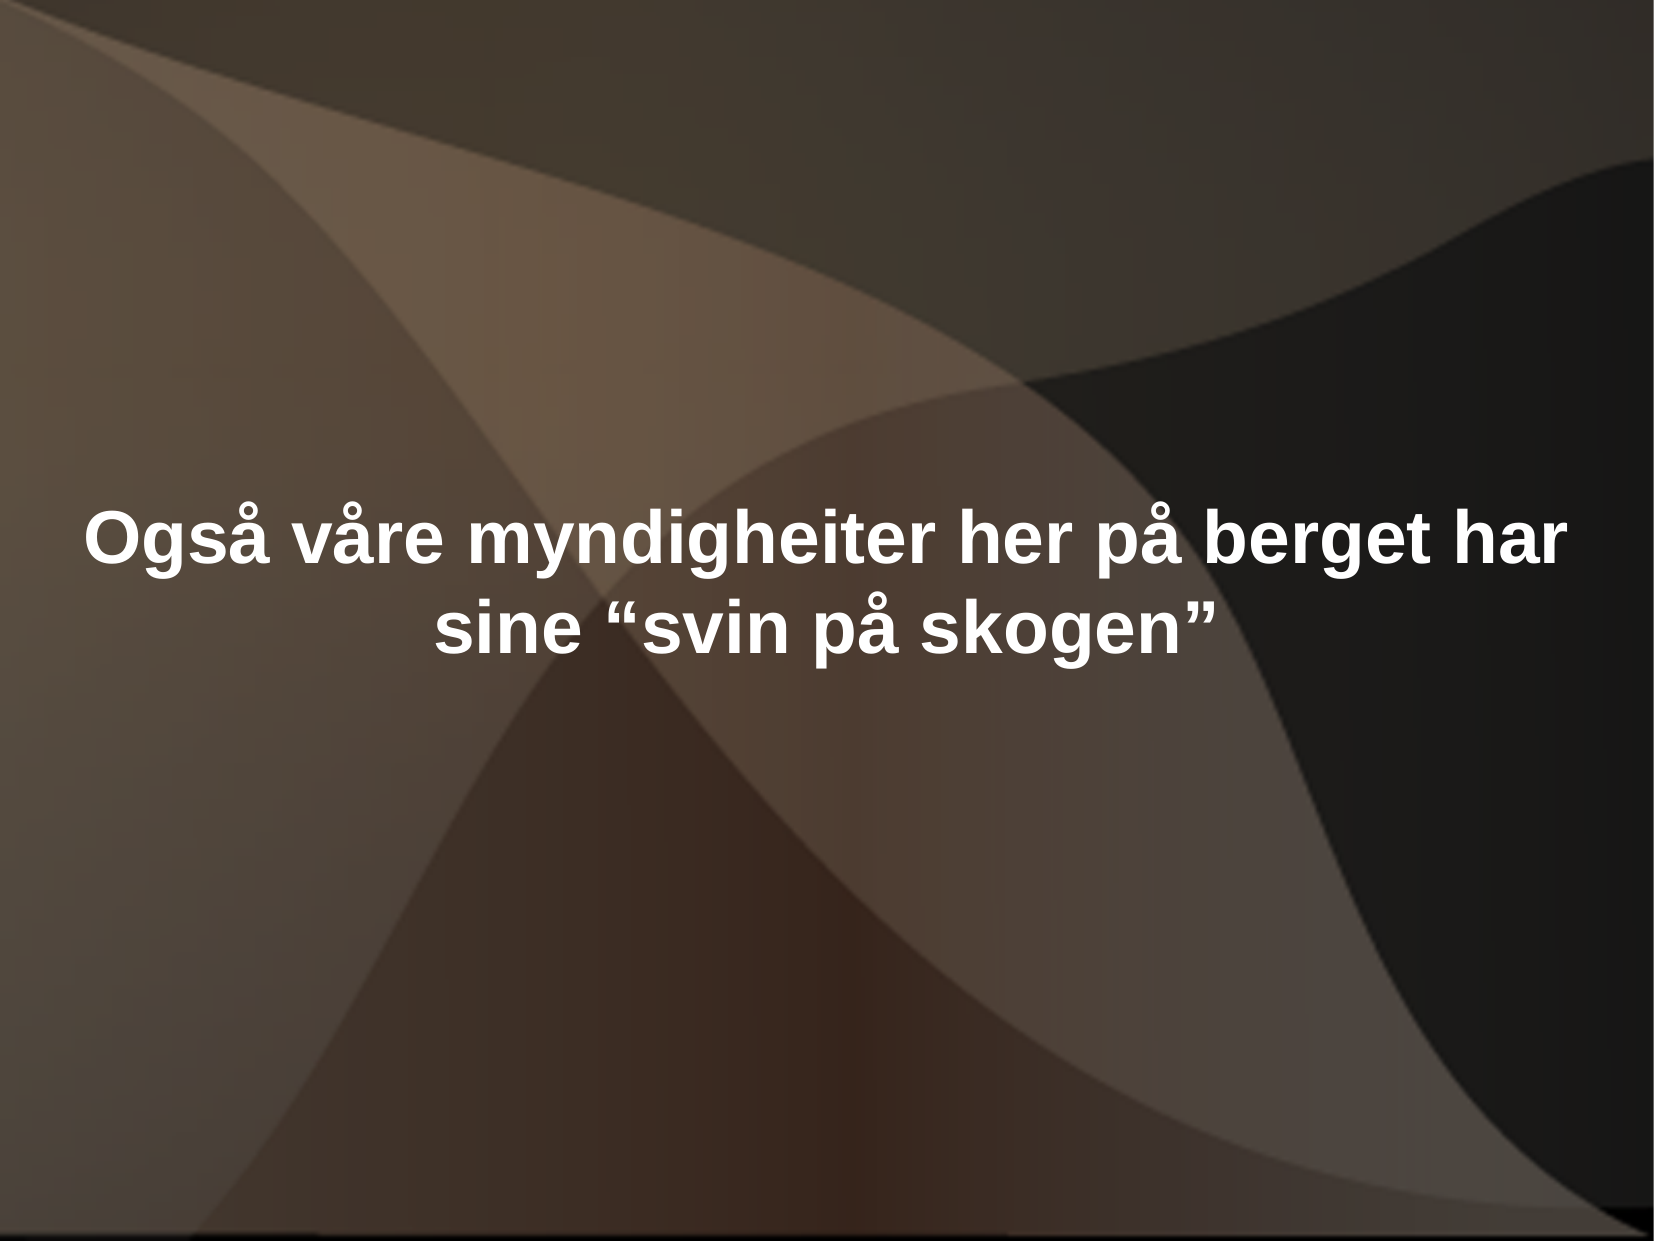

# Også våre myndigheiter her på berget har sine “svin på skogen”